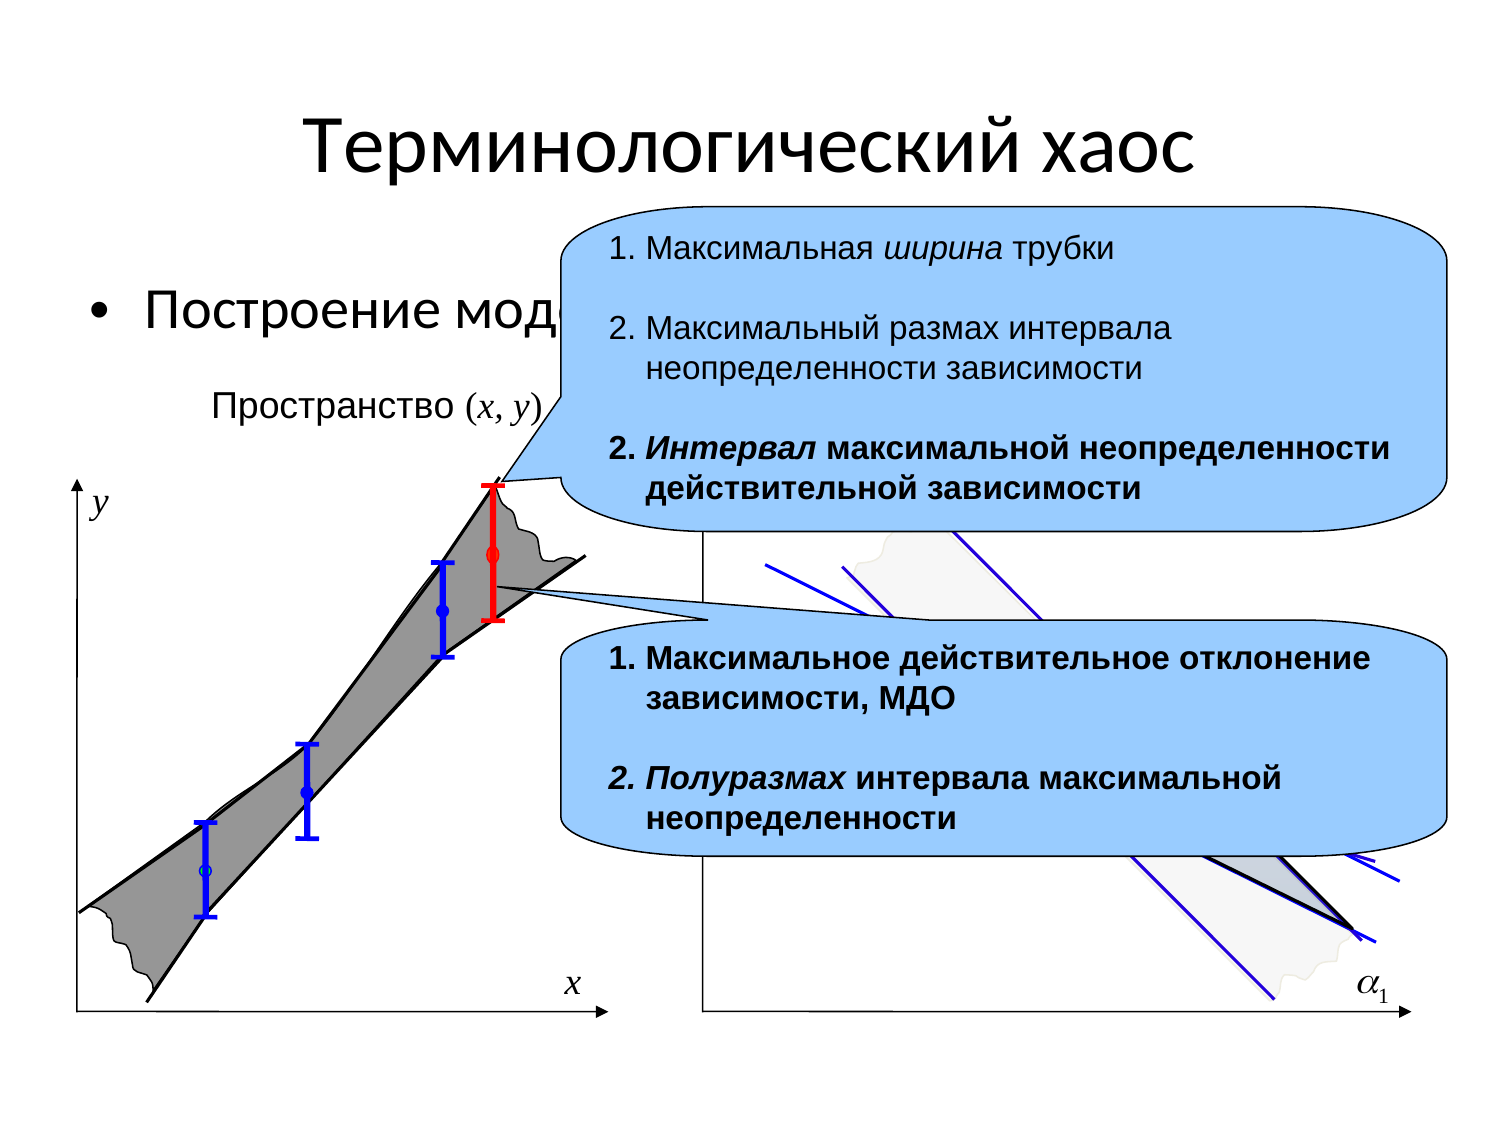

# Терминологический хаос
1. Максимальная ширина трубки
2. Максимальный размах интервала
 неопределенности зависимости
2. Интервал максимальной неопределенности
 действительной зависимости
Построение модели y = 1 + 2x
Пространство (x, y)
Пространство (1, 2)
y
2
1. Максимальное действительное отклонение
 зависимости, МДО
2. Полуразмах интервала максимальной
 неопределенности
1
x